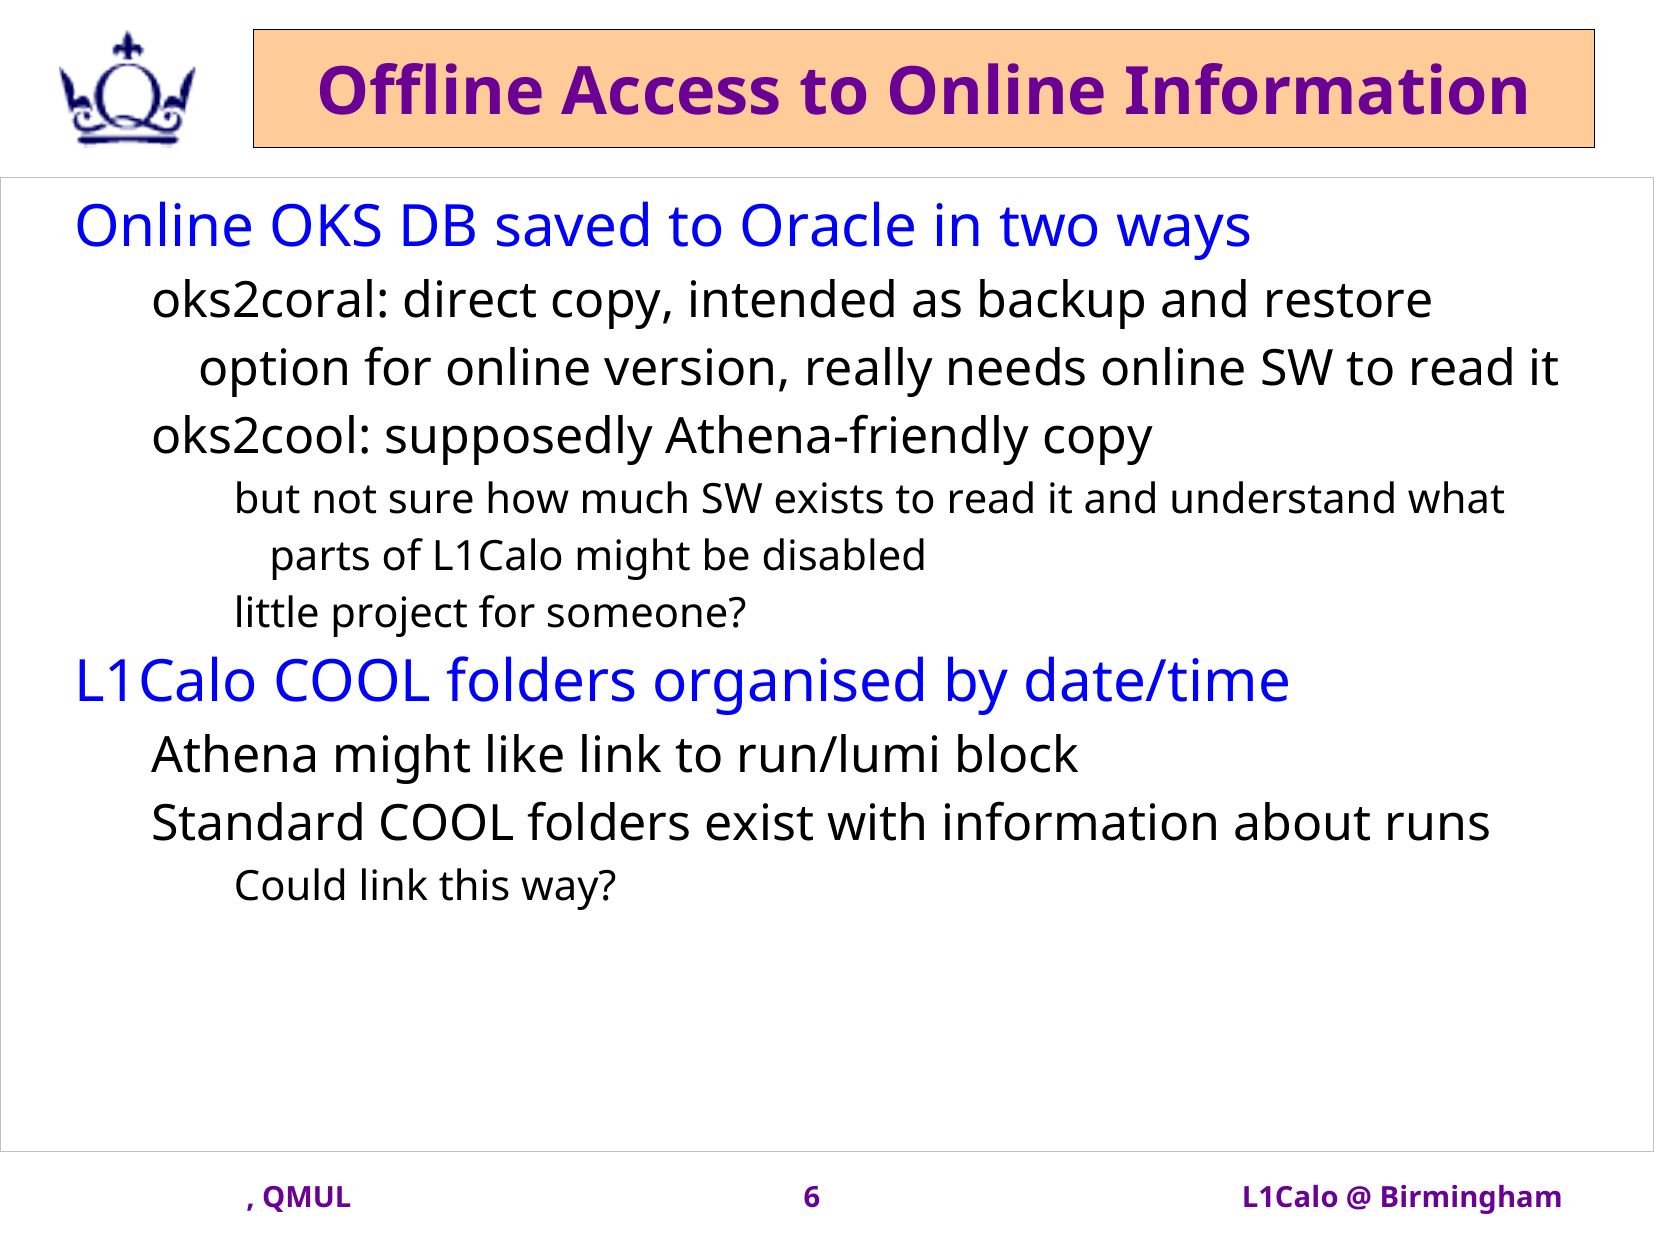

# Offline Access to Online Information
Online OKS DB saved to Oracle in two ways
oks2coral: direct copy, intended as backup and restore option for online version, really needs online SW to read it
oks2cool: supposedly Athena-friendly copy
but not sure how much SW exists to read it and understand what parts of L1Calo might be disabled
little project for someone?
L1Calo COOL folders organised by date/time
Athena might like link to run/lumi block
Standard COOL folders exist with information about runs
Could link this way?